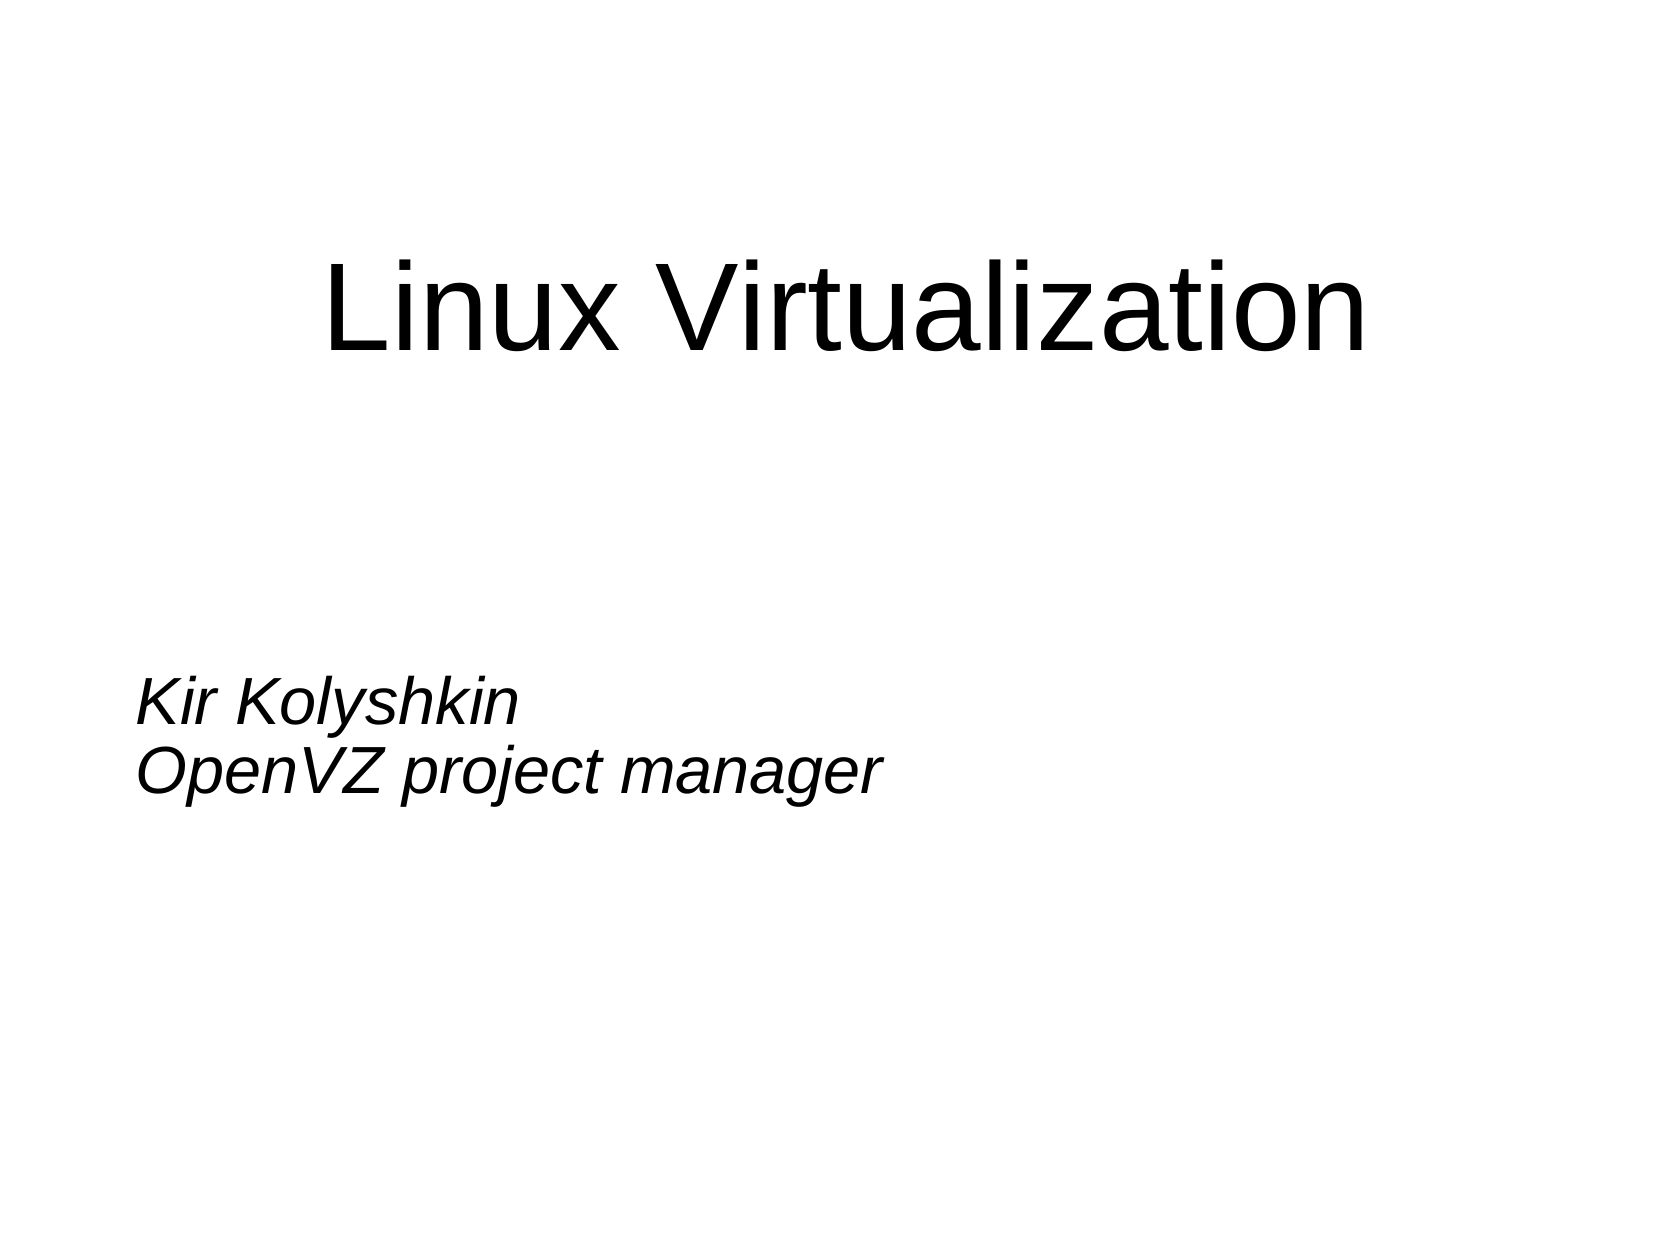

Linux Virtualization
Kir Kolyshkin
OpenVZ project manager